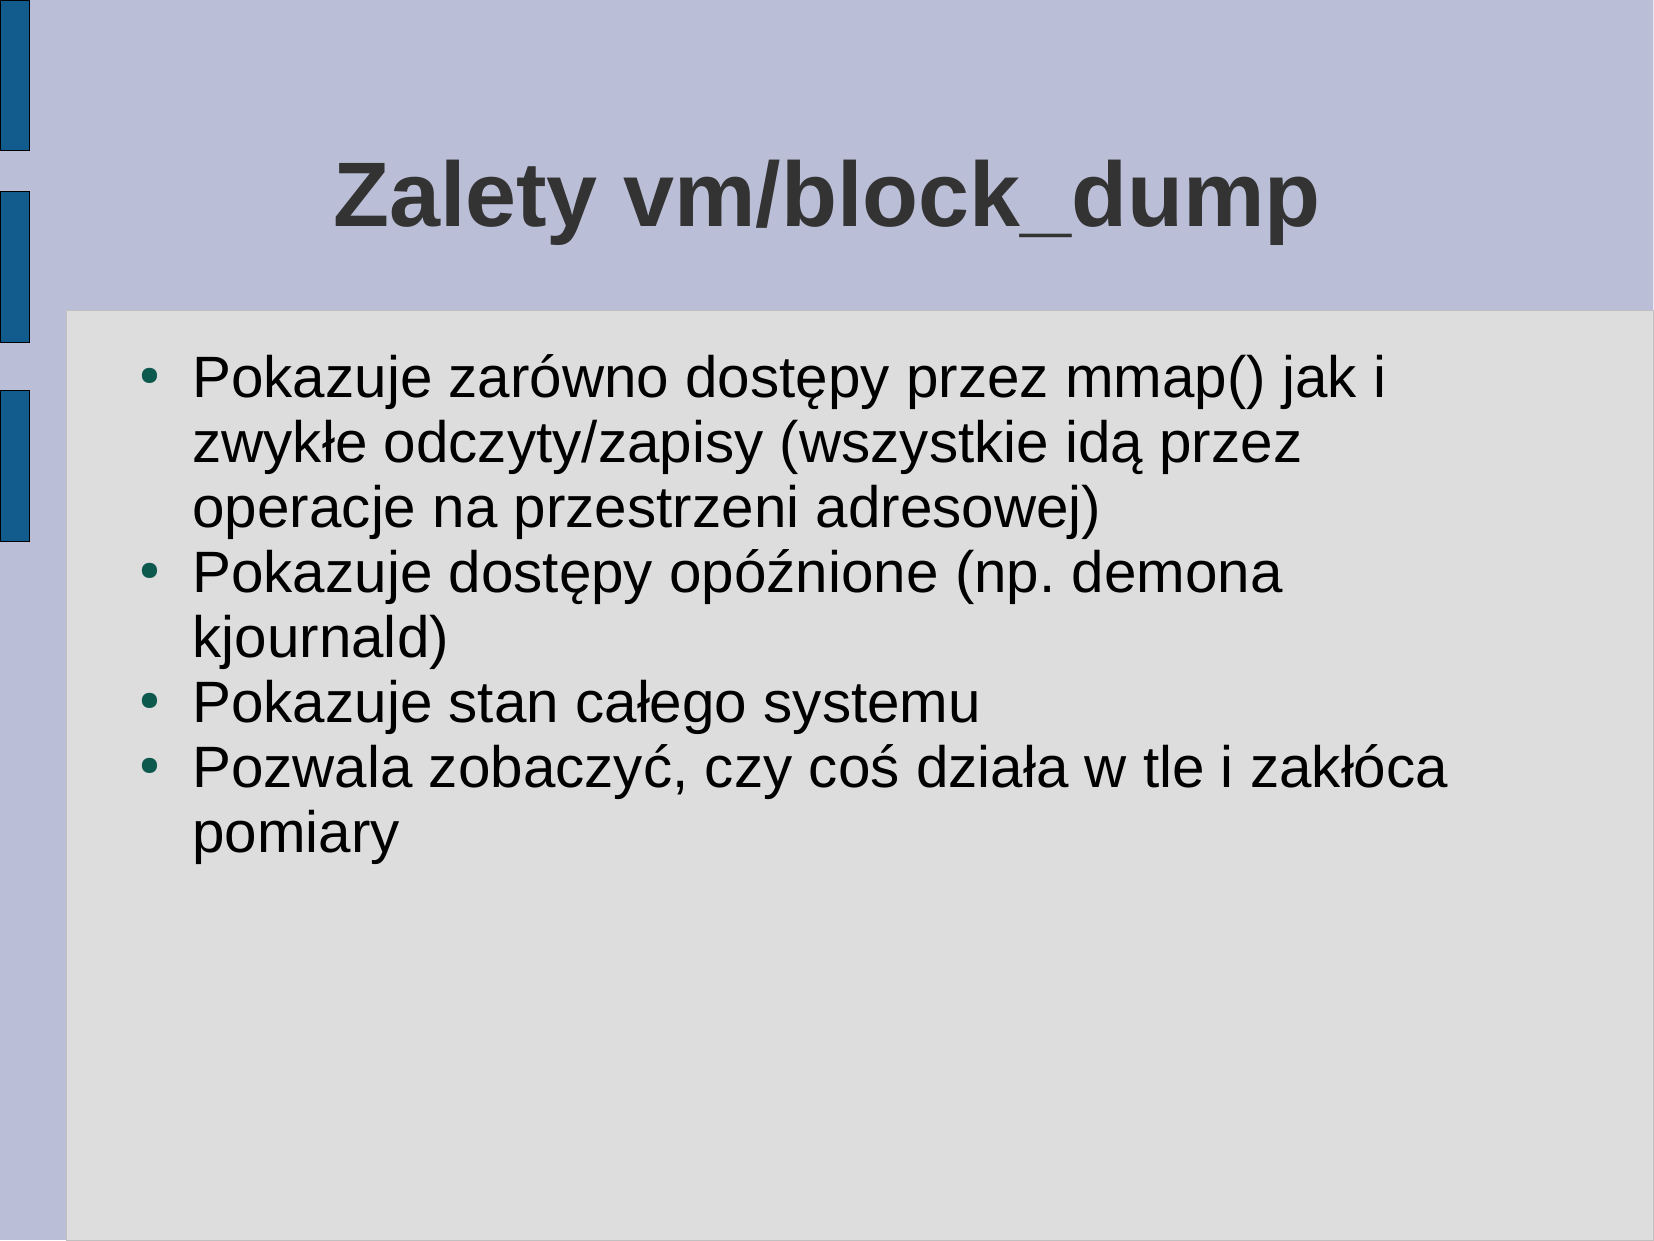

# Zalety vm/block_dump
Pokazuje zarówno dostępy przez mmap() jak i zwykłe odczyty/zapisy (wszystkie idą przez operacje na przestrzeni adresowej)
Pokazuje dostępy opóźnione (np. demona kjournald)
Pokazuje stan całego systemu
Pozwala zobaczyć, czy coś działa w tle i zakłóca pomiary